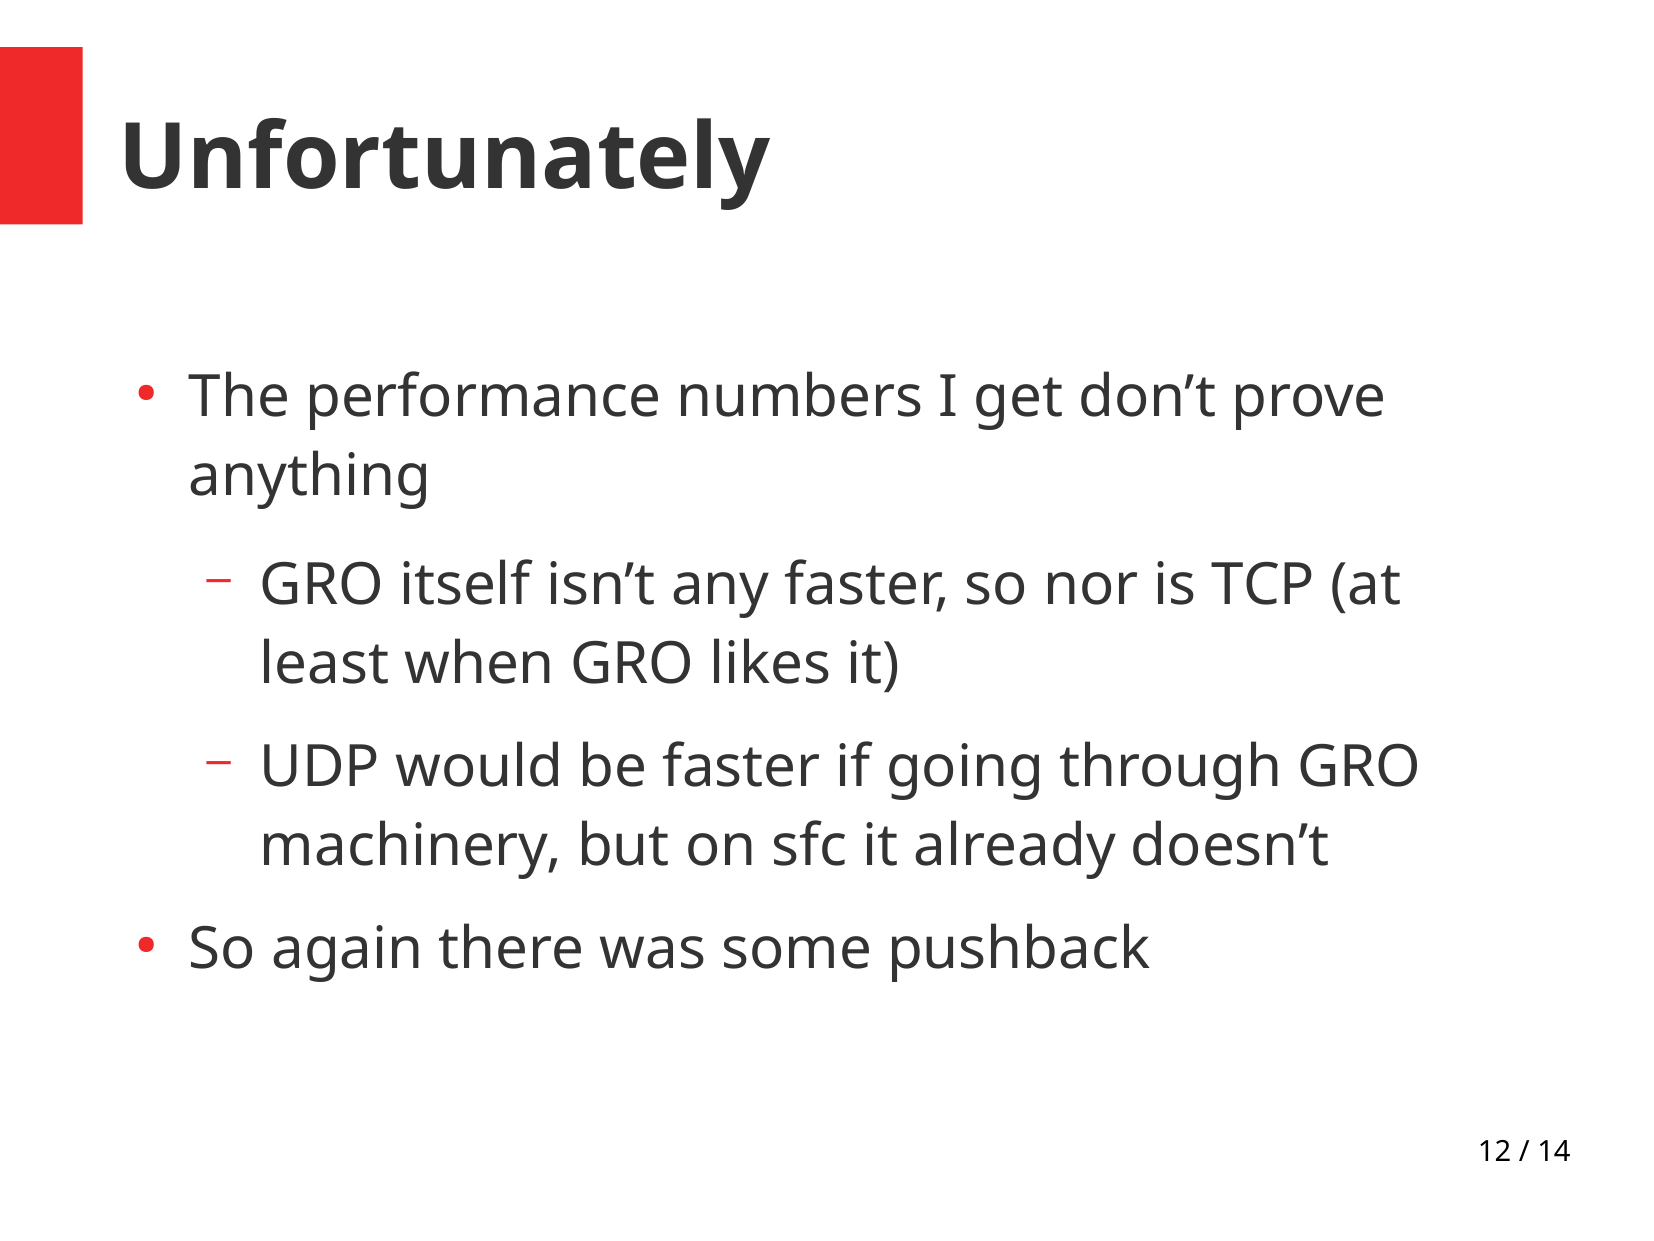

# Unfortunately
The performance numbers I get don’t prove anything
GRO itself isn’t any faster, so nor is TCP (at least when GRO likes it)
UDP would be faster if going through GRO machinery, but on sfc it already doesn’t
So again there was some pushback
12